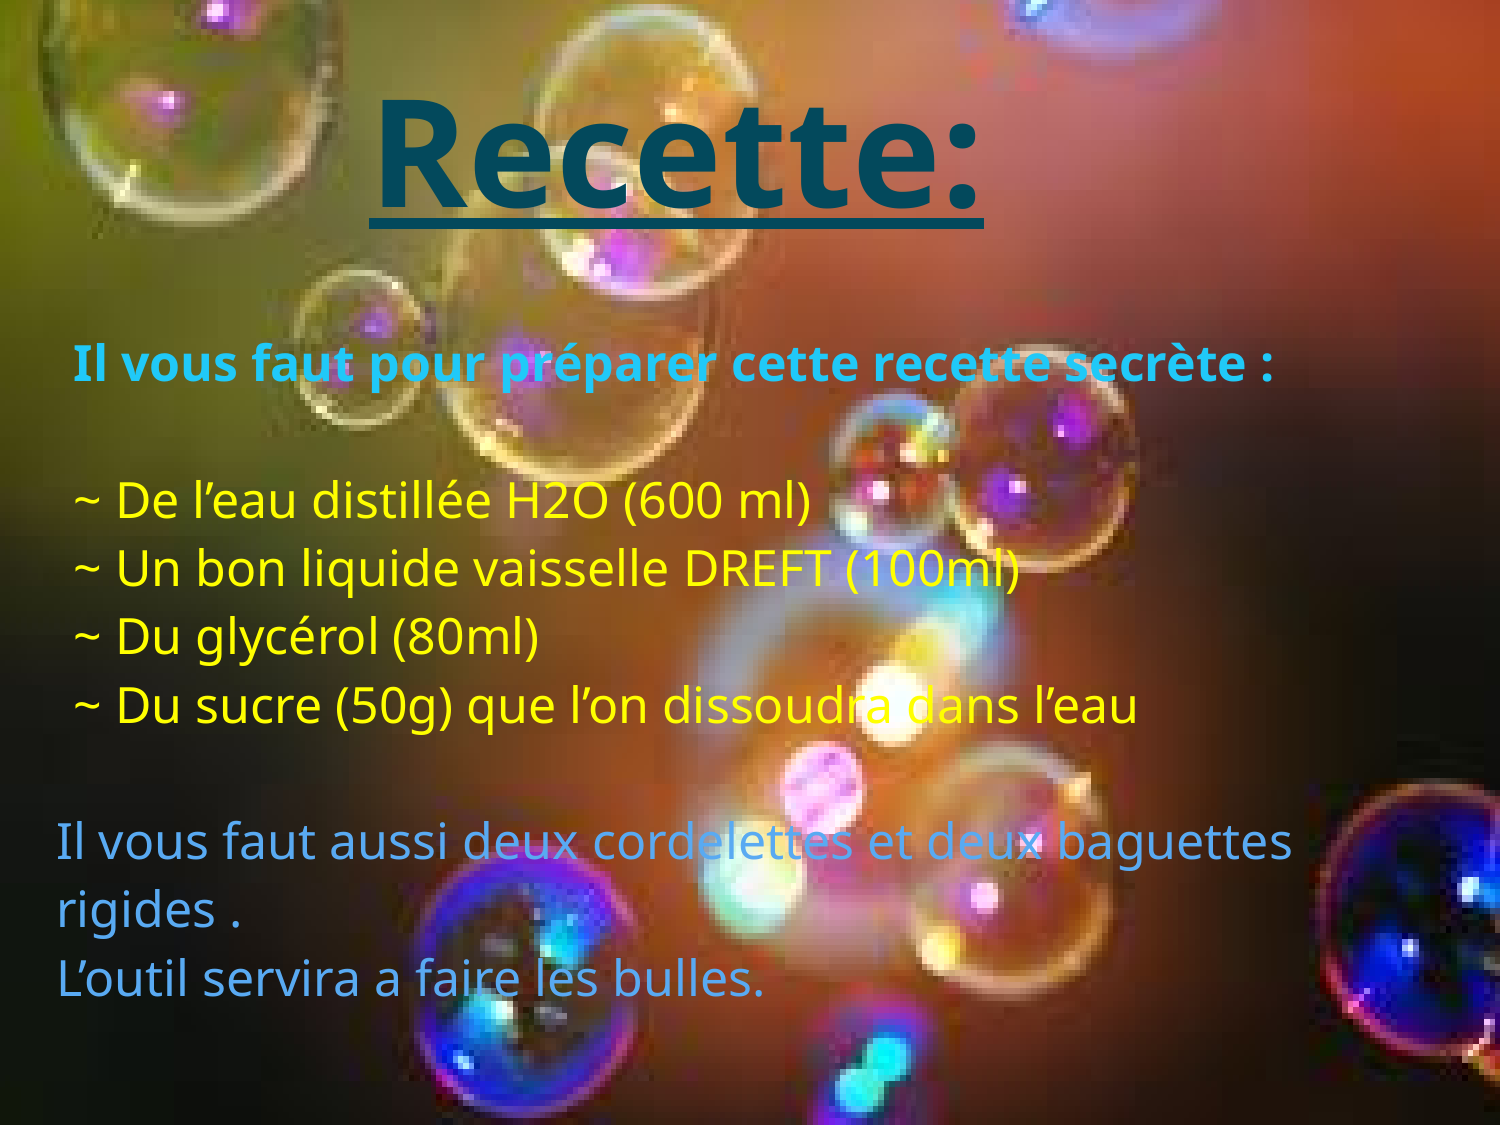

Recette:
# La recette
Il vous faut pour préparer cette recette secrète :
~ De l’eau distillée H2O (600 ml)
~ Un bon liquide vaisselle DREFT (100ml)
~ Du glycérol (80ml)
~ Du sucre (50g) que l’on dissoudra dans l’eau
Il vous faut aussi deux cordelettes et deux baguettes rigides .
L’outil servira a faire les bulles.